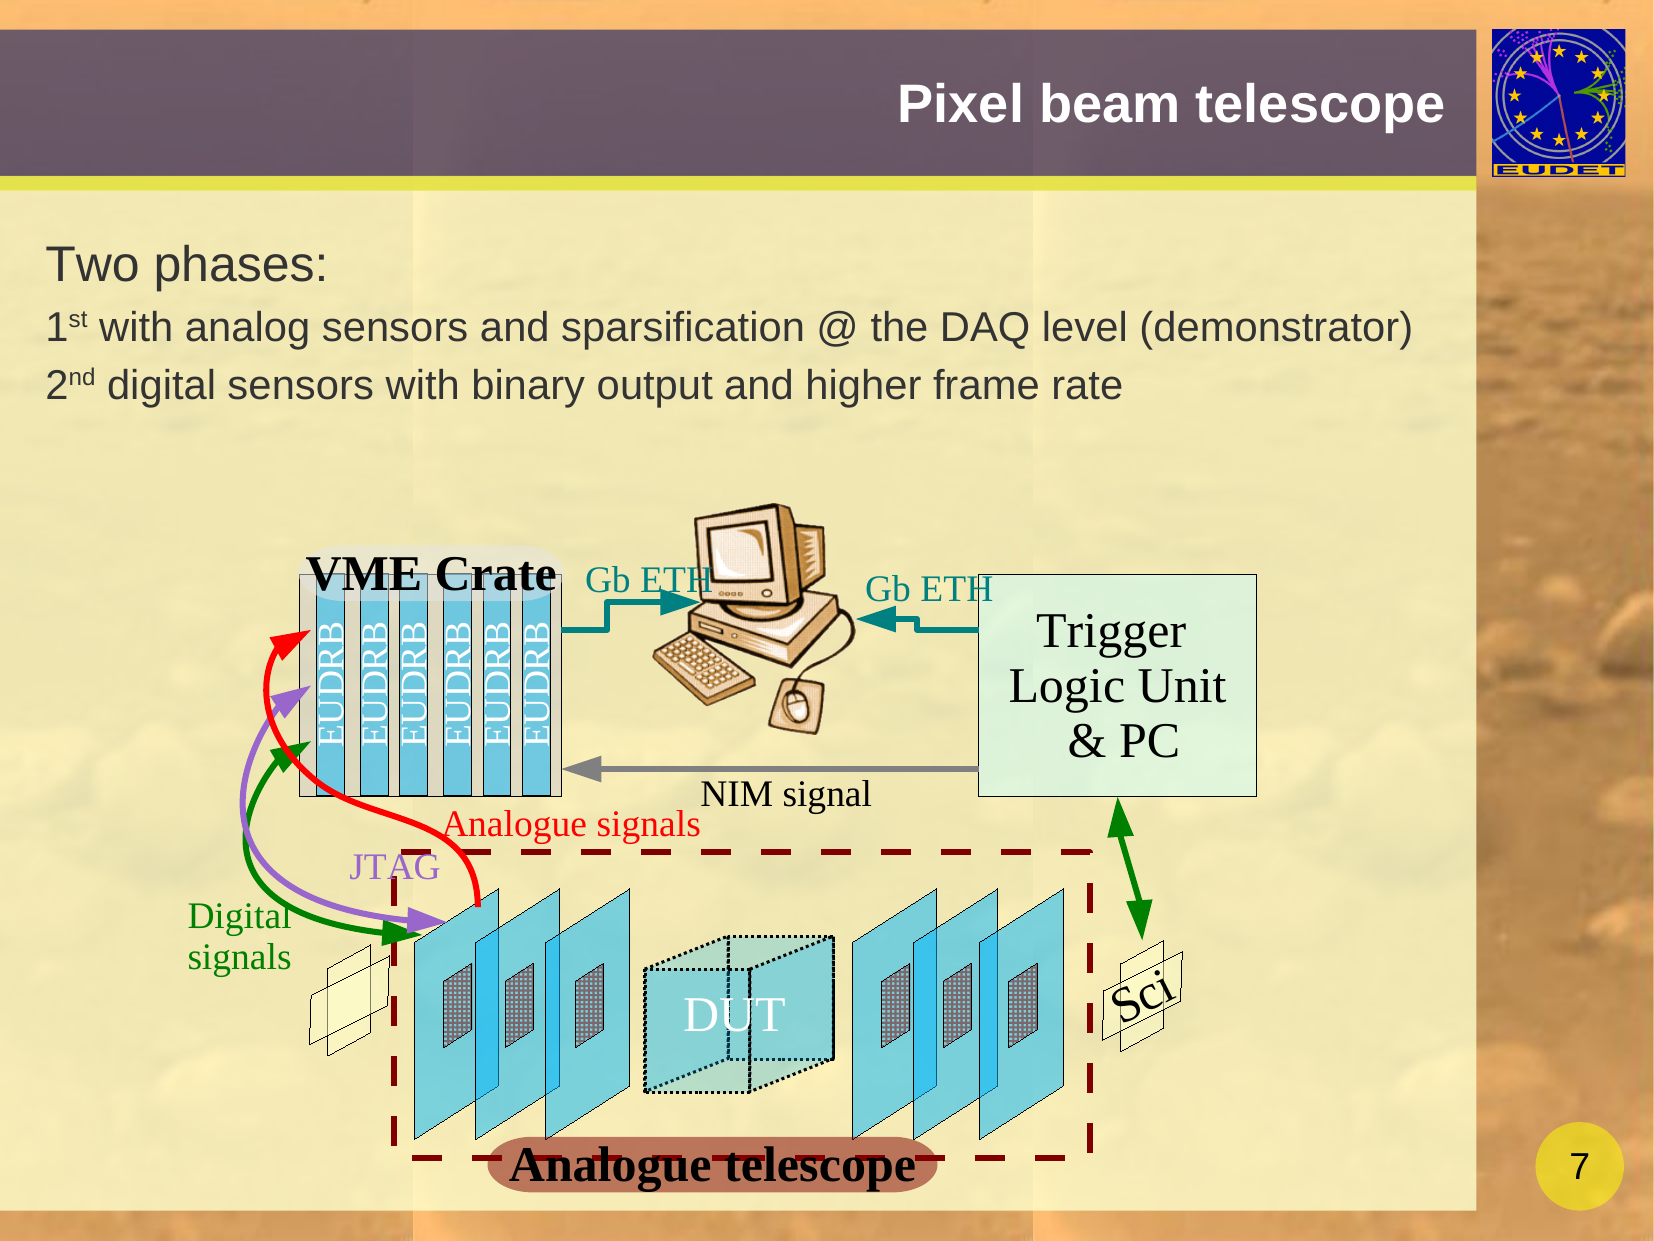

# Pixel beam telescope
Two phases:
1st with analog sensors and sparsification @ the DAQ level (demonstrator)
2nd digital sensors with binary output and higher frame rate
VME Crate
Gb ETH
Gb ETH
Trigger
Logic Unit
 & PC
EUDRB
EUDRB
EUDRB
EUDRB
EUDRB
EUDRB
NIM signal
Analogue signals
JTAG
Digital signals
DUT
Sci
Analogue telescope